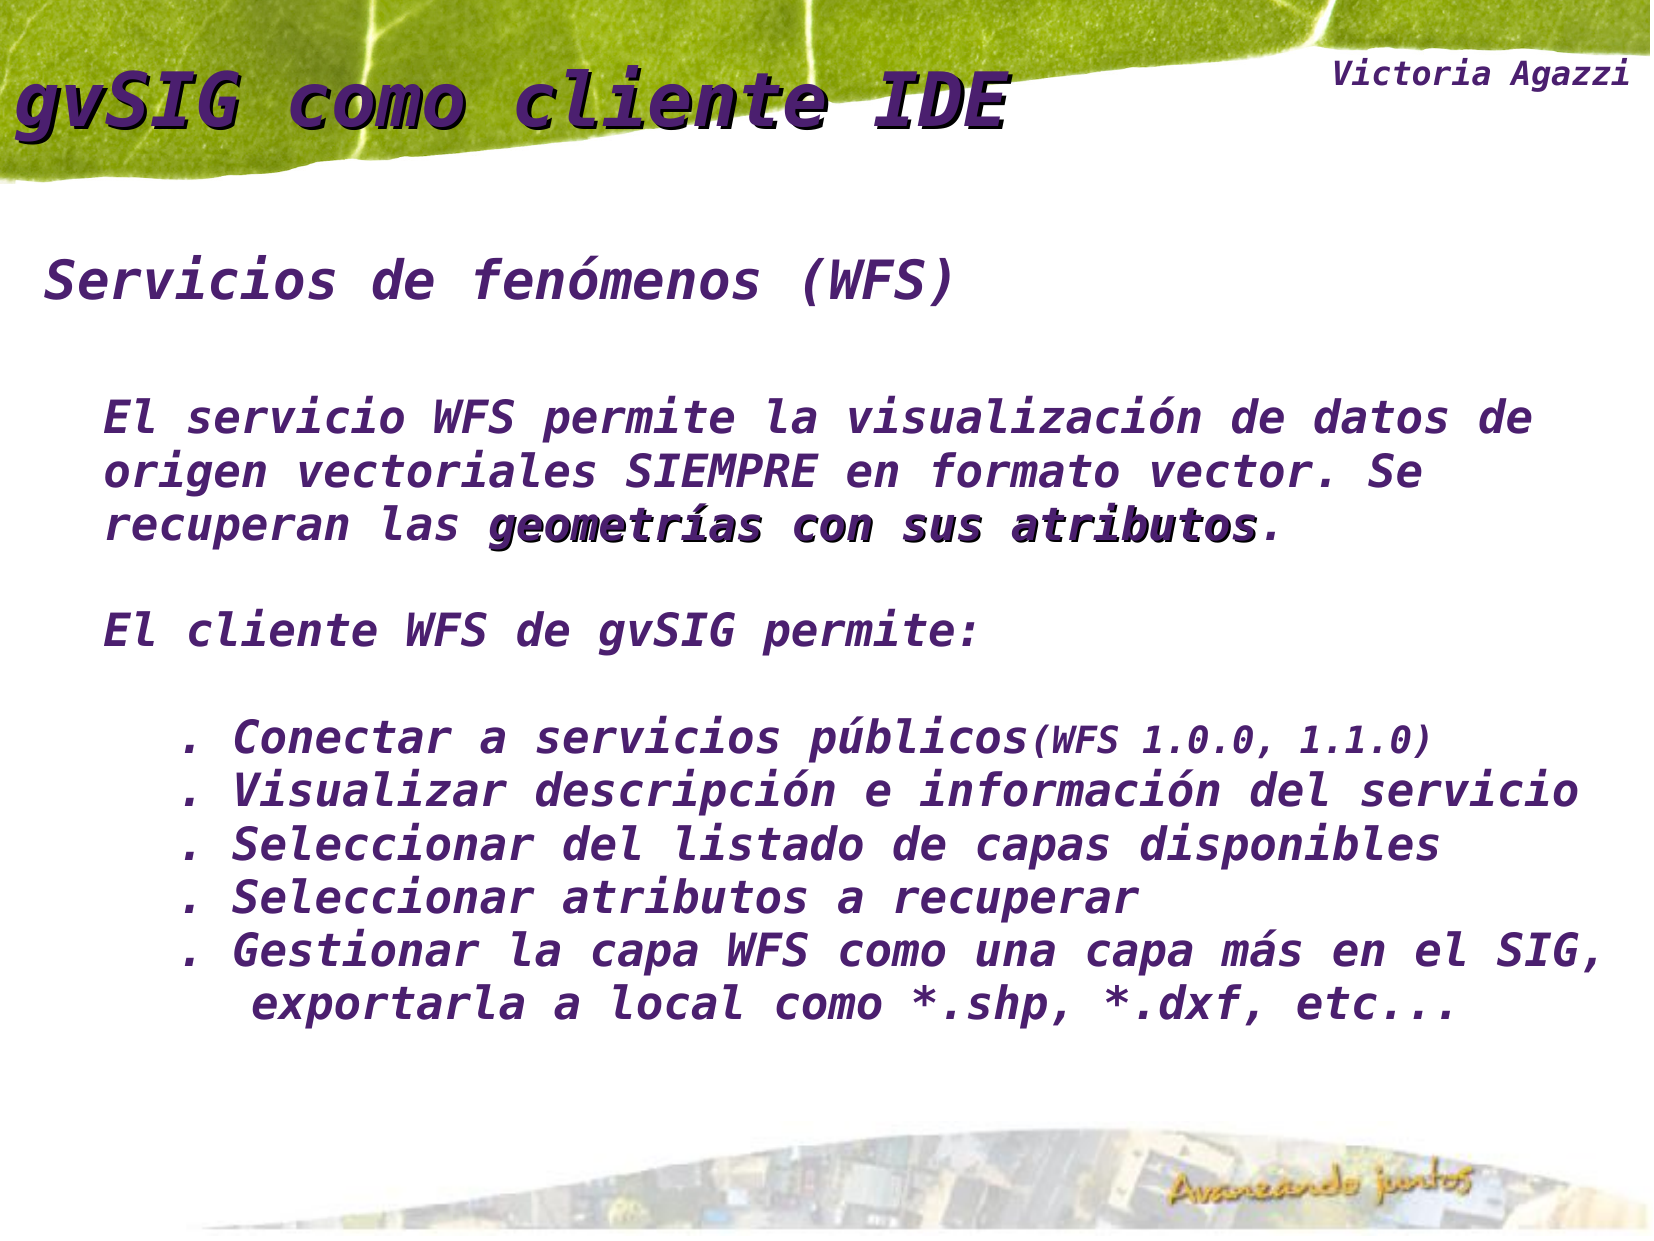

gvSIG como cliente IDE
Victoria Agazzi
Servicios de fenómenos (WFS)
El servicio WFS permite la visualización de datos de origen vectoriales SIEMPRE en formato vector. Se recuperan las geometrías con sus atributos.
El cliente WFS de gvSIG permite:
	. Conectar a servicios públicos(WFS 1.0.0, 1.1.0)
	. Visualizar descripción e información del servicio
	. Seleccionar del listado de capas disponibles
	. Seleccionar atributos a recuperar
	. Gestionar la capa WFS como una capa más en el SIG, 		exportarla a local como *.shp, *.dxf, etc...